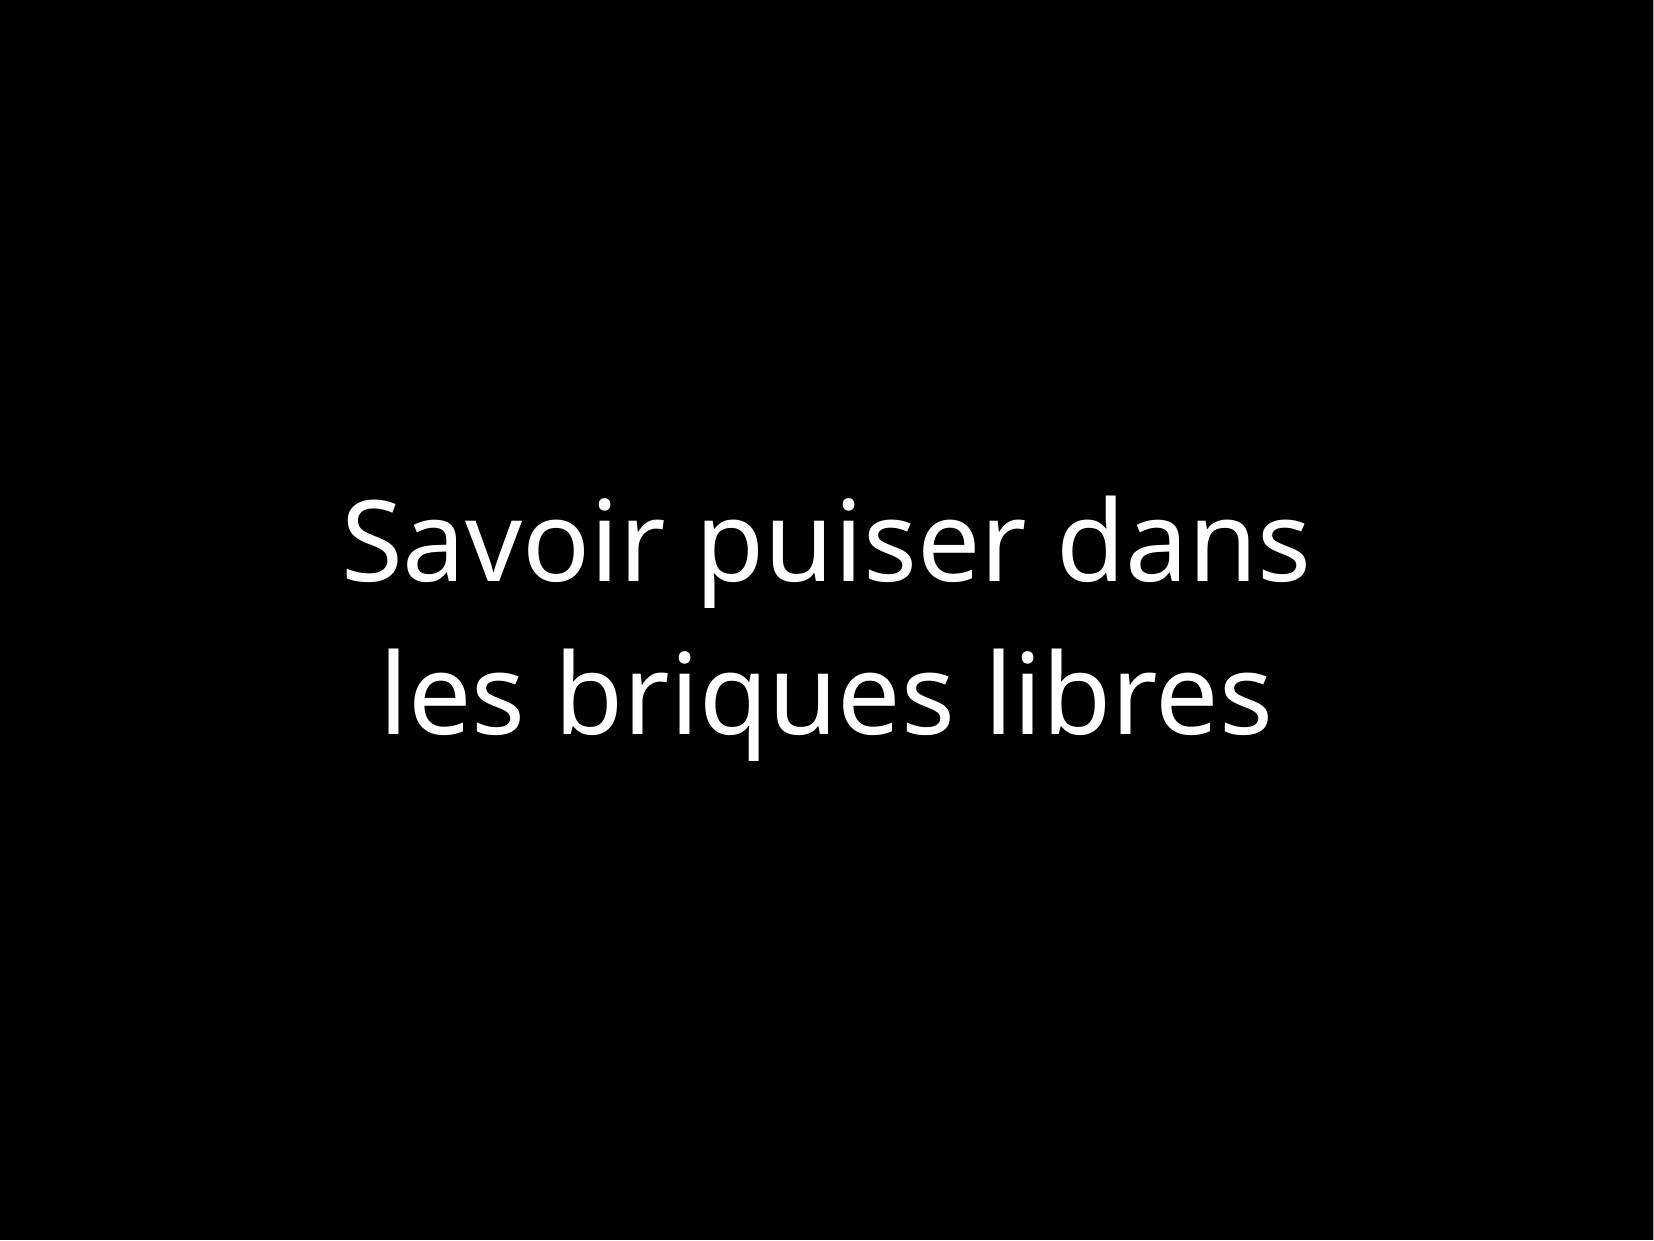

# Savoir puiser dans les briques libres